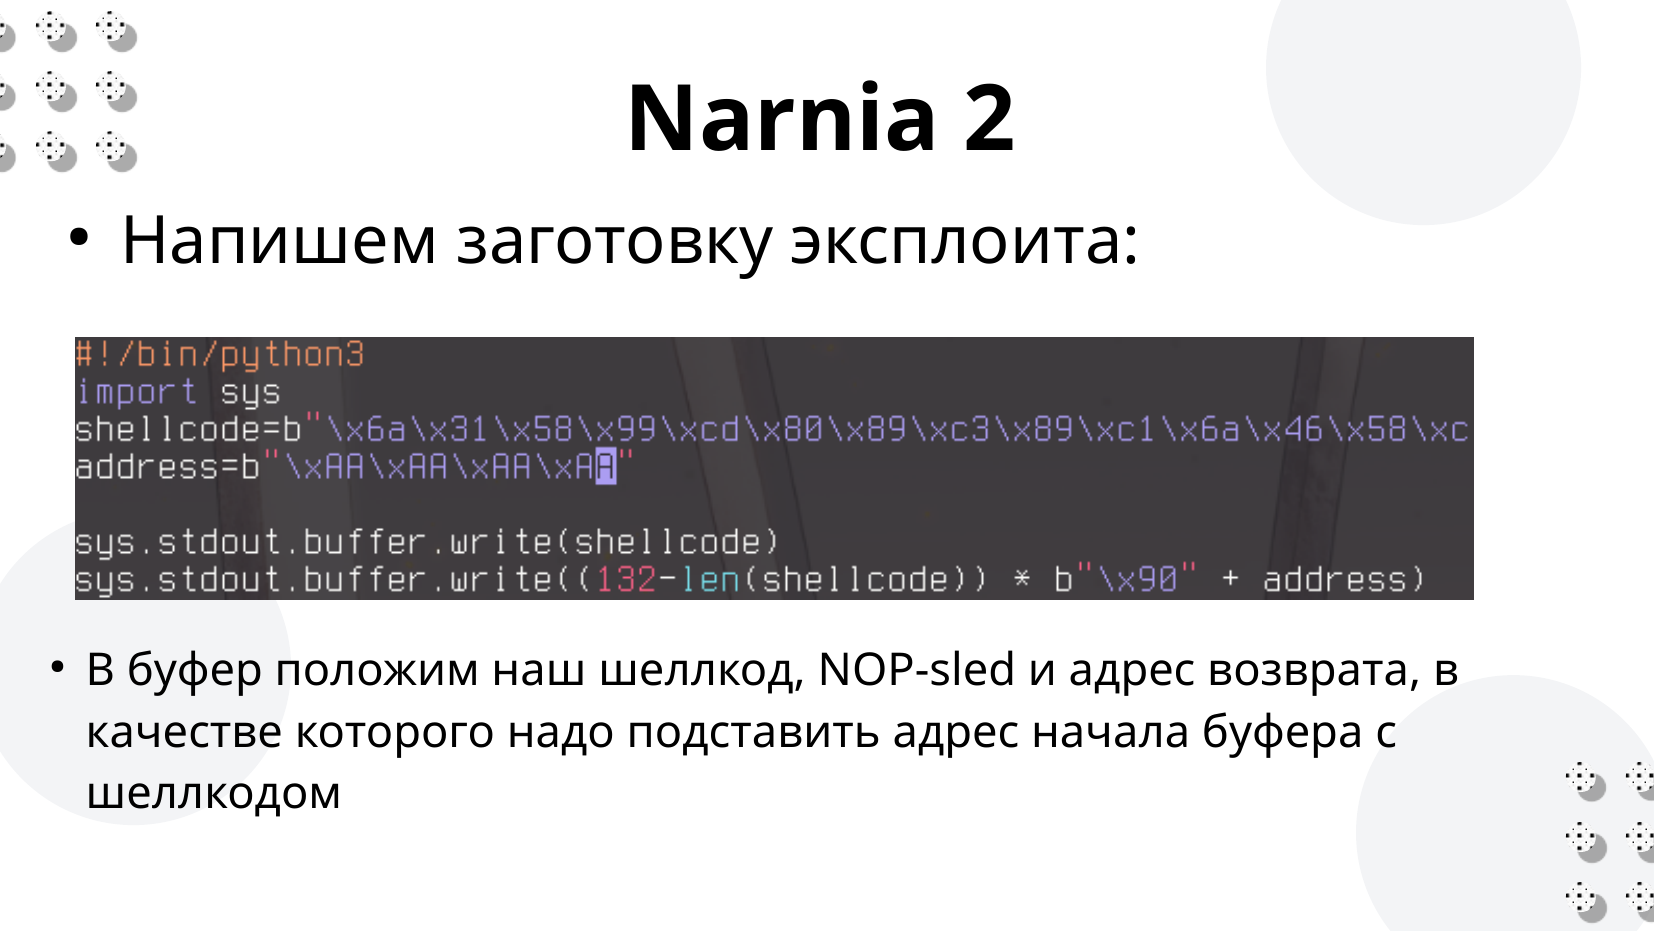

# Narnia 2
Напишем заготовку эксплоита:
В буфер положим наш шеллкод, NOP-sled и адрес возврата, в качестве которого надо подставить адрес начала буфера с шеллкодом